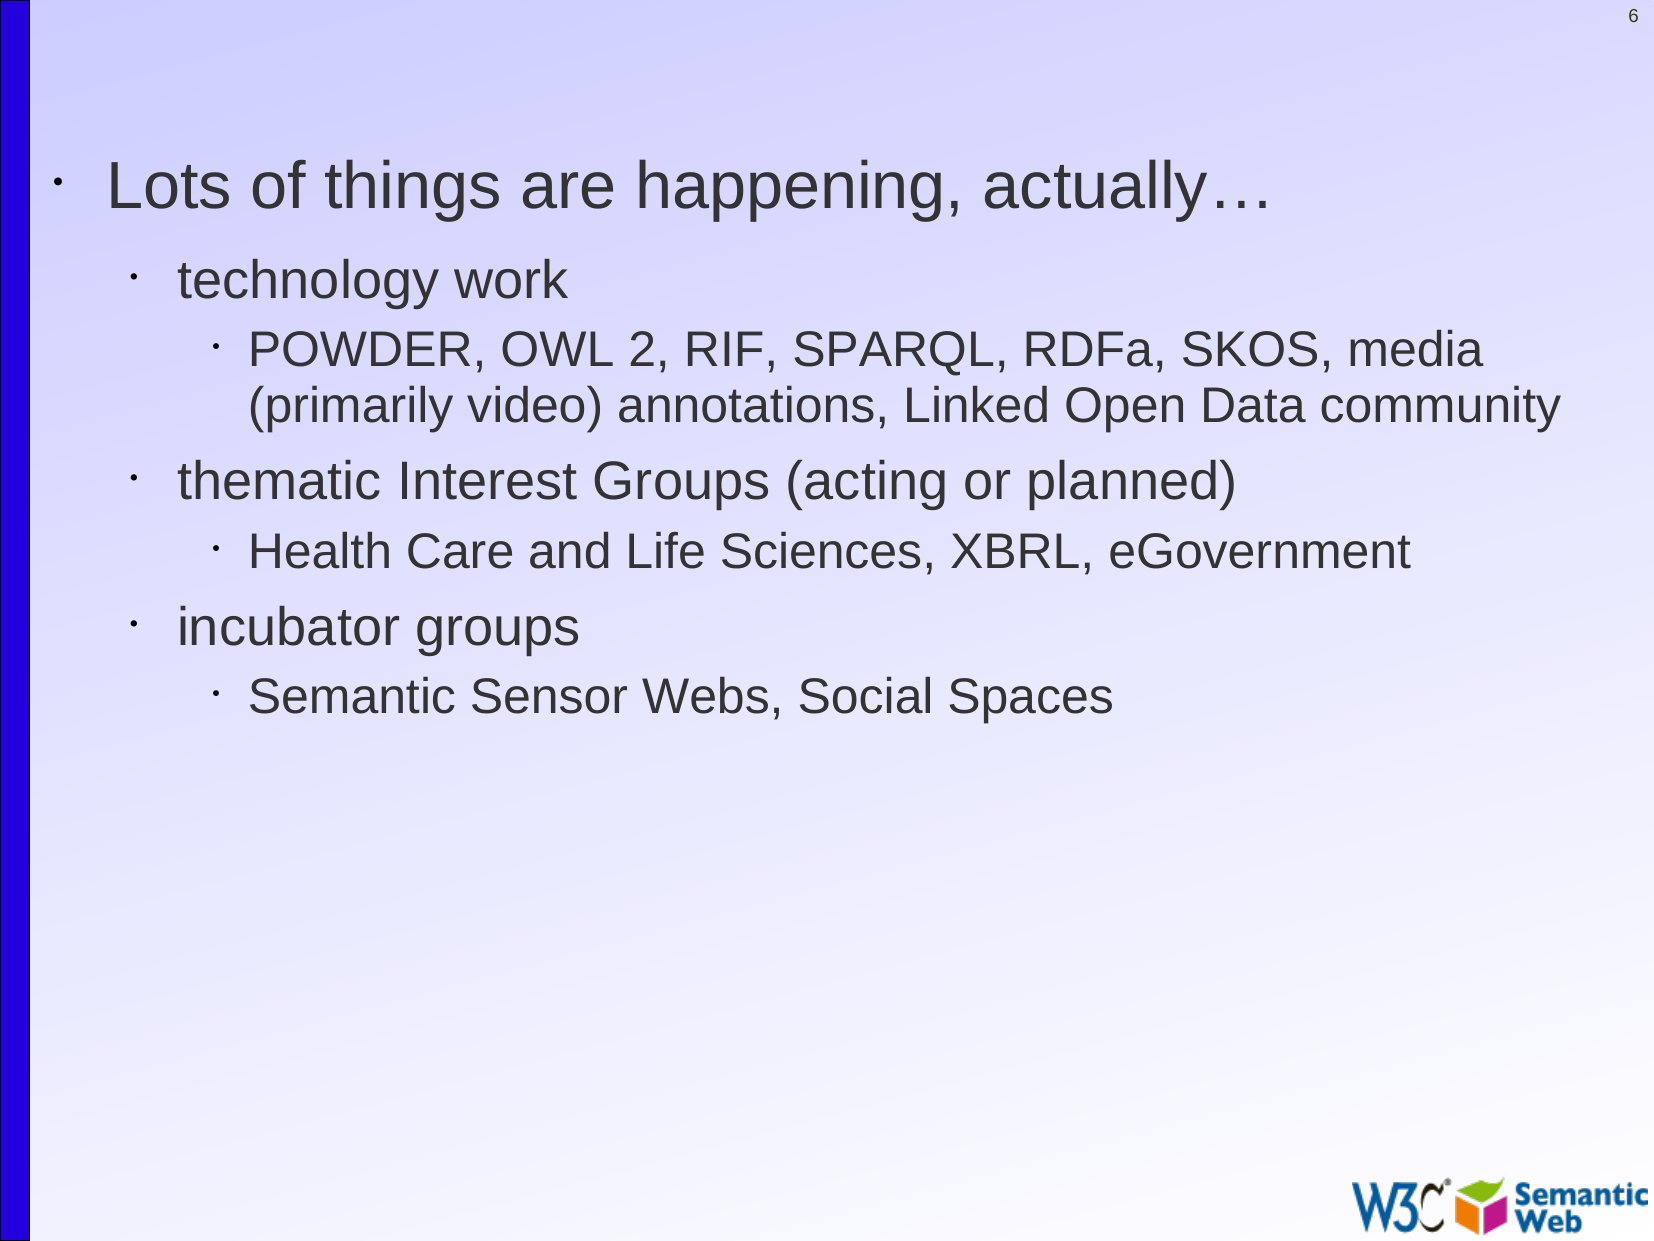

# Lots of things are happening, actually…
technology work
POWDER, OWL 2, RIF, SPARQL, RDFa, SKOS, media (primarily video) annotations, Linked Open Data community
thematic Interest Groups (acting or planned)
Health Care and Life Sciences, XBRL, eGovernment
incubator groups
Semantic Sensor Webs, Social Spaces